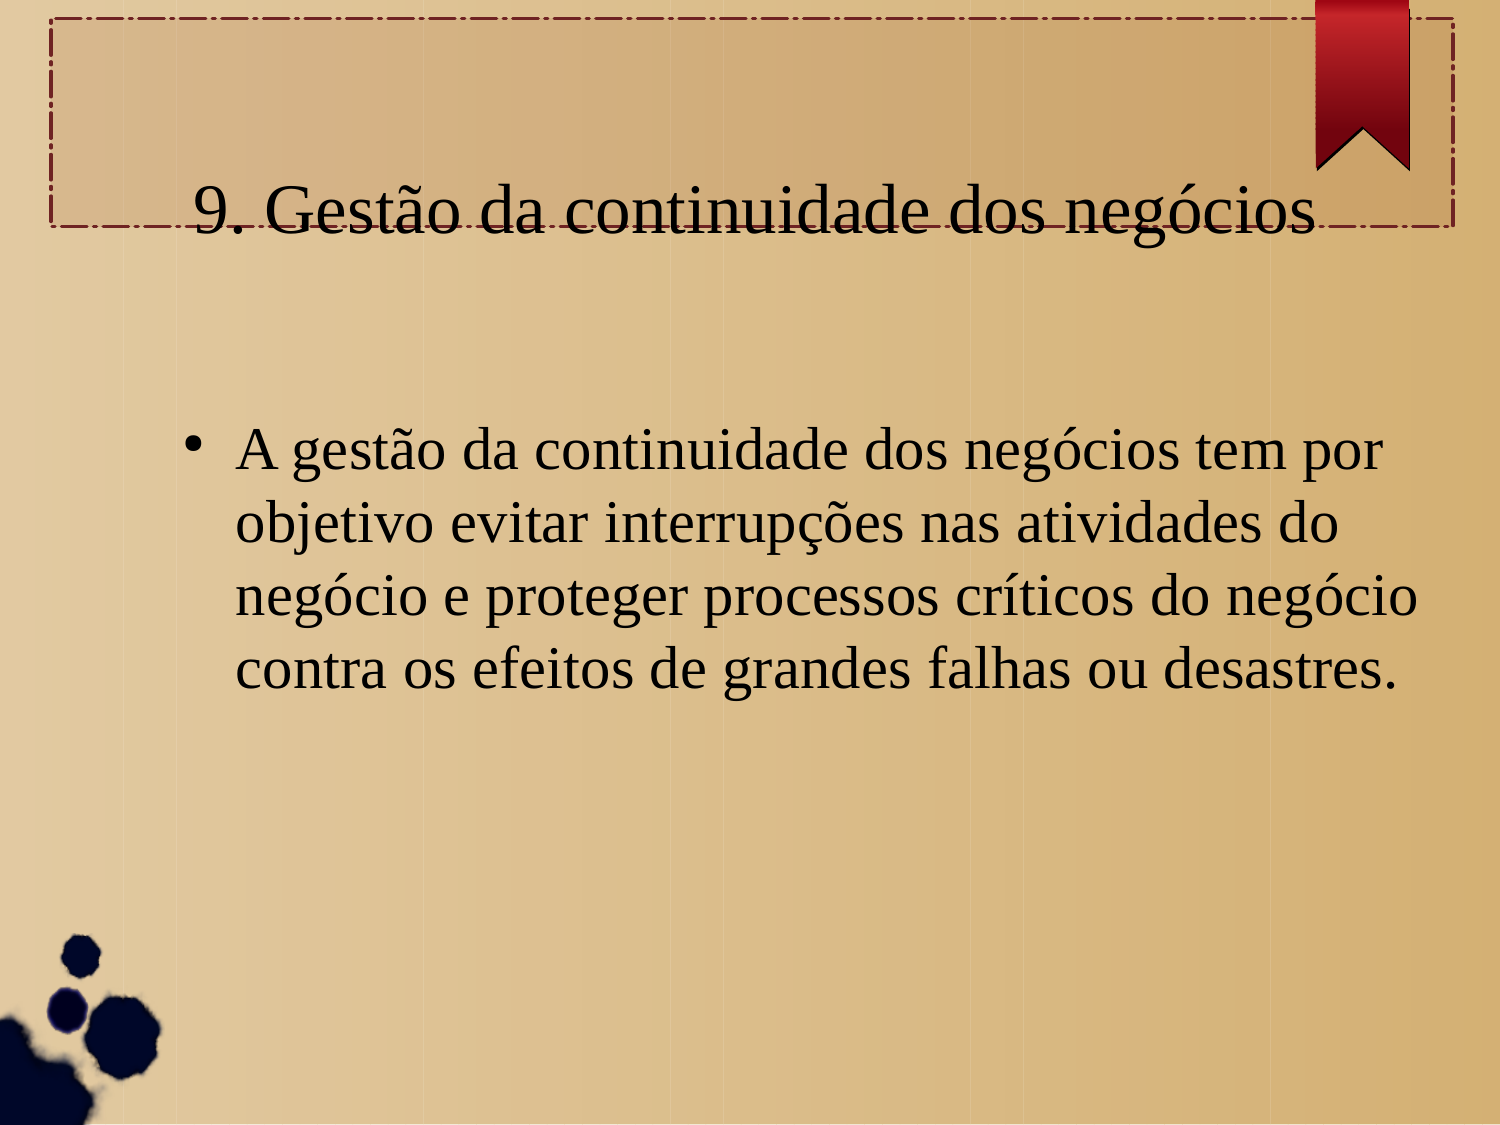

# 9. Gestão da continuidade dos negócios
A gestão da continuidade dos negócios tem por objetivo evitar interrupções nas atividades do negócio e proteger processos críticos do negócio contra os efeitos de grandes falhas ou desastres.